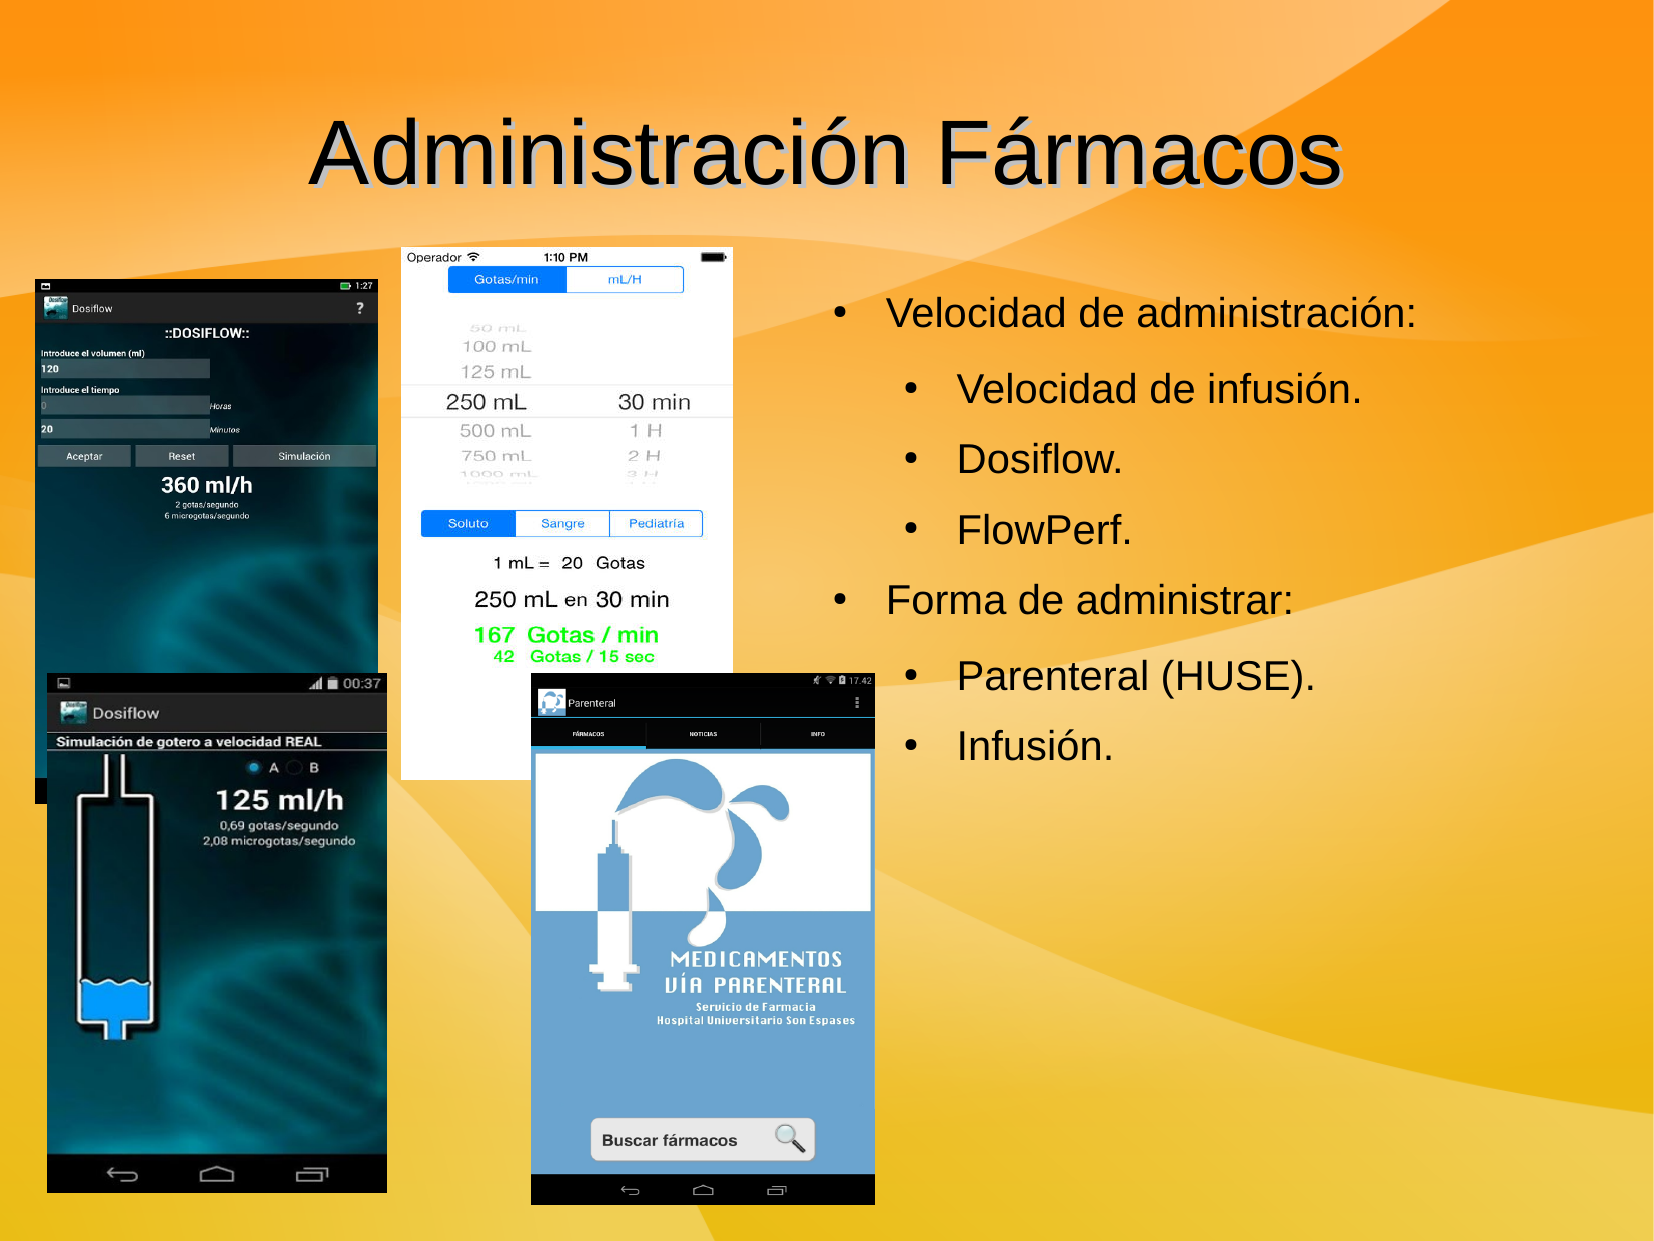

# Administración Fármacos
Velocidad de administración:
Velocidad de infusión.
Dosiflow.
FlowPerf.
Forma de administrar:
Parenteral (HUSE).
Infusión.